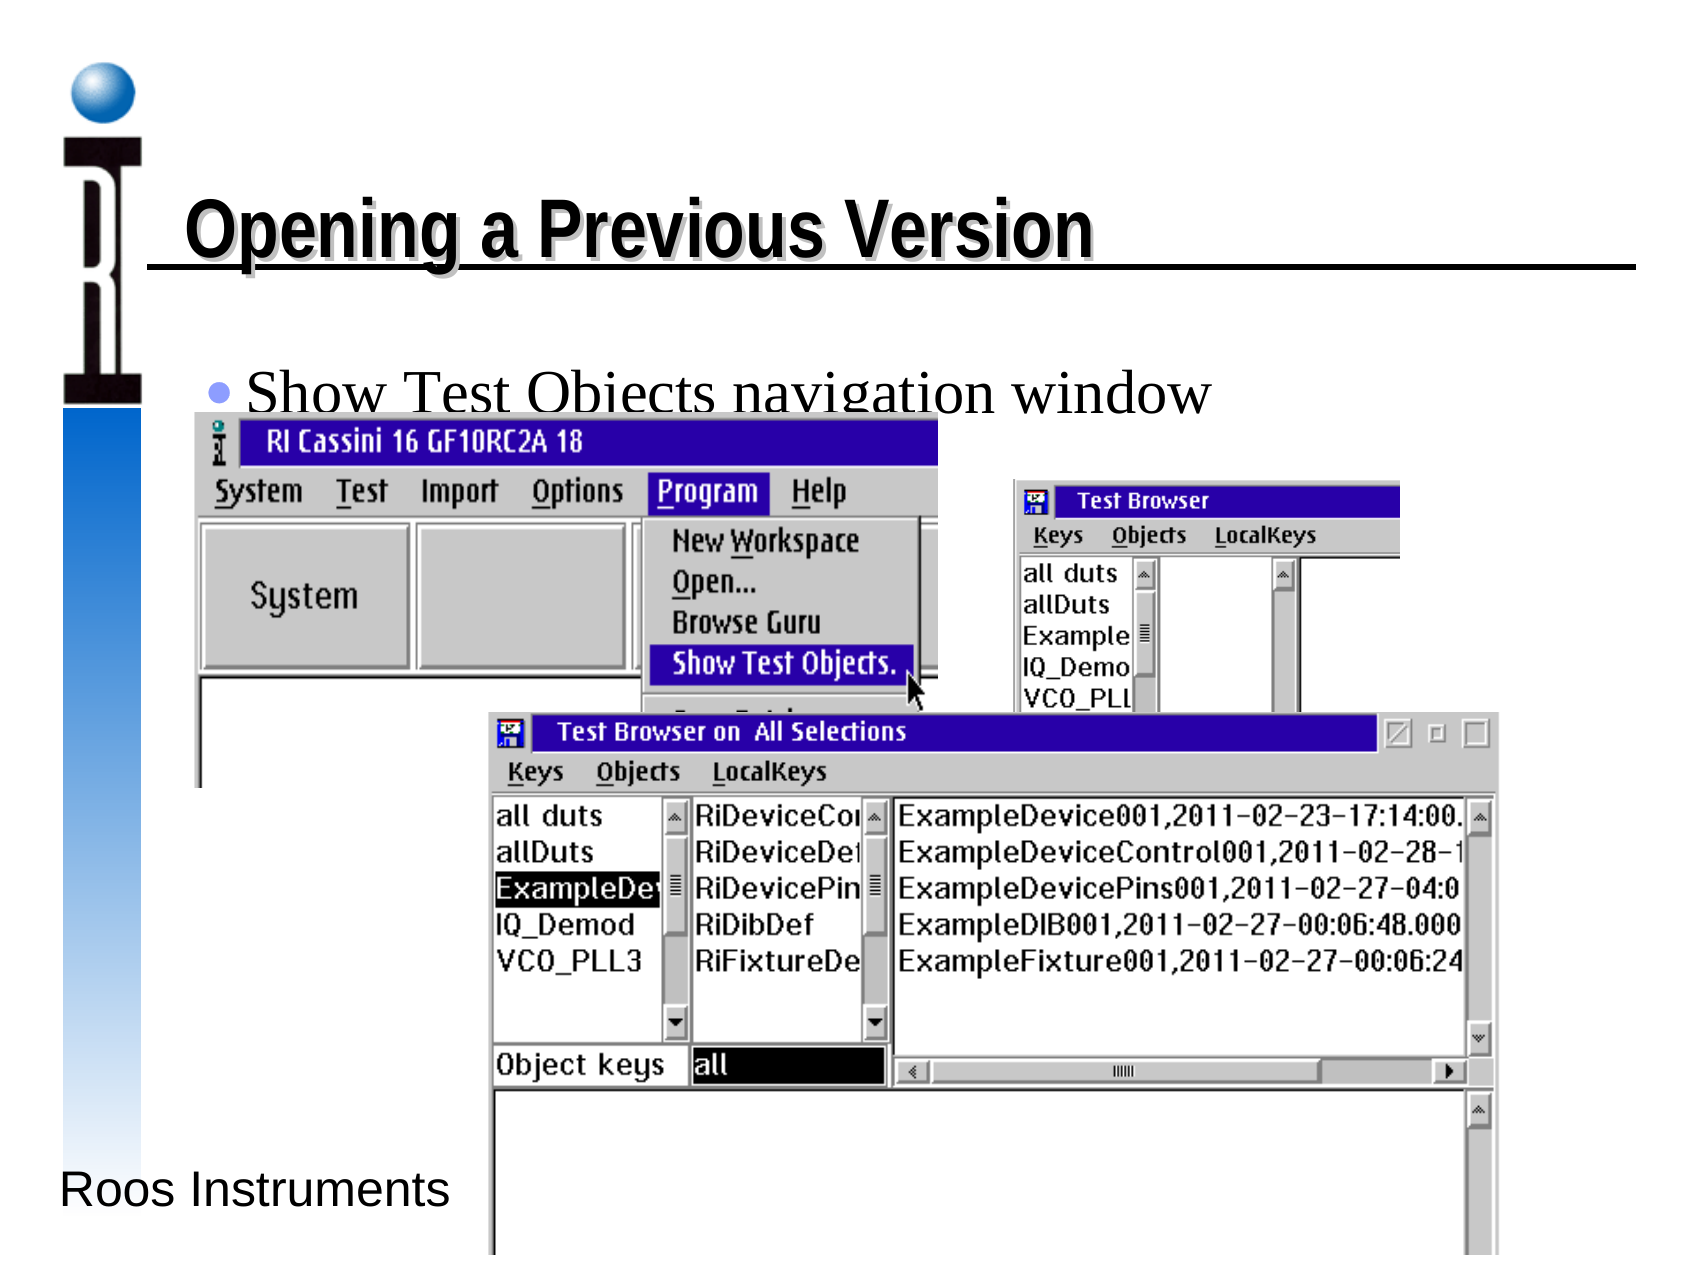

Opening a Previous Version
Show Test Objects navigation window